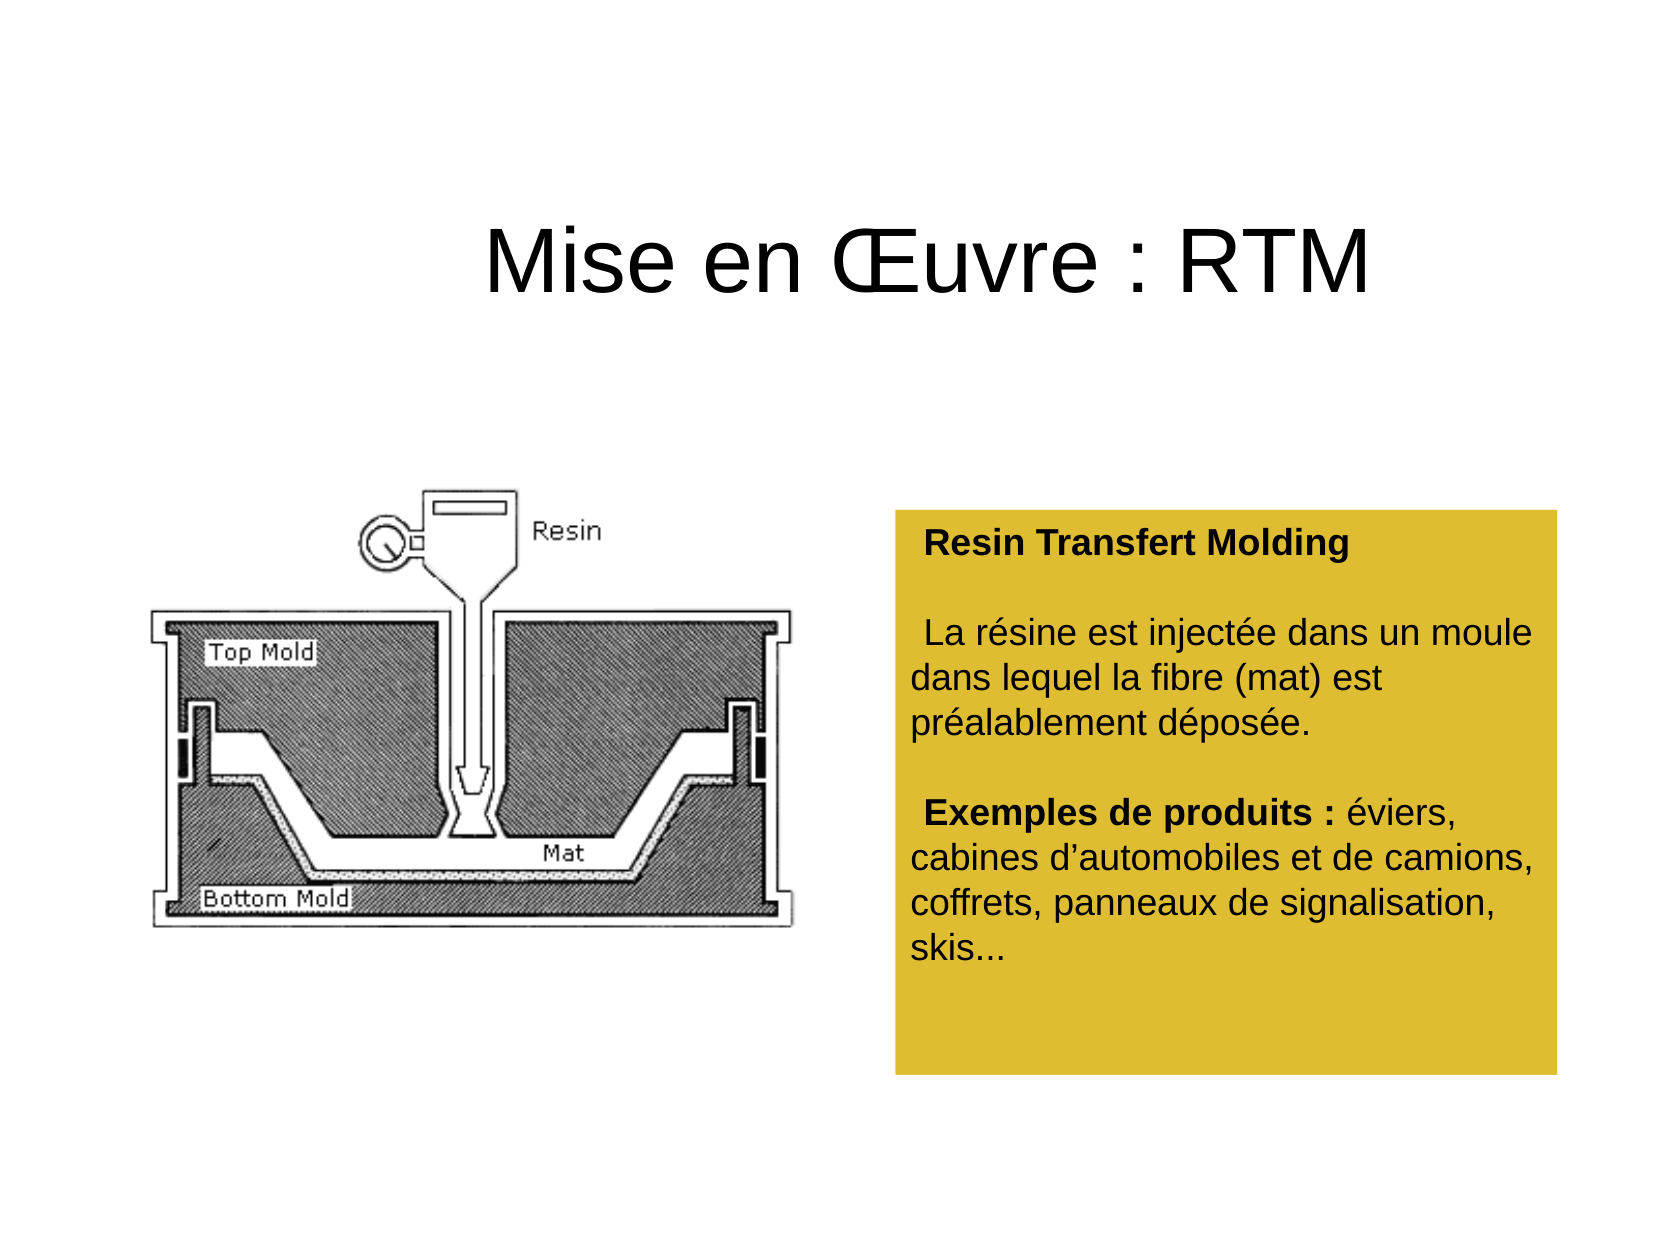

# Mise en Œuvre : RTM
Resin Transfert Molding
La résine est injectée dans un moule dans lequel la fibre (mat) est préalablement déposée.
Exemples de produits : éviers, cabines d’automobiles et de camions, coffrets, panneaux de signalisation, skis...